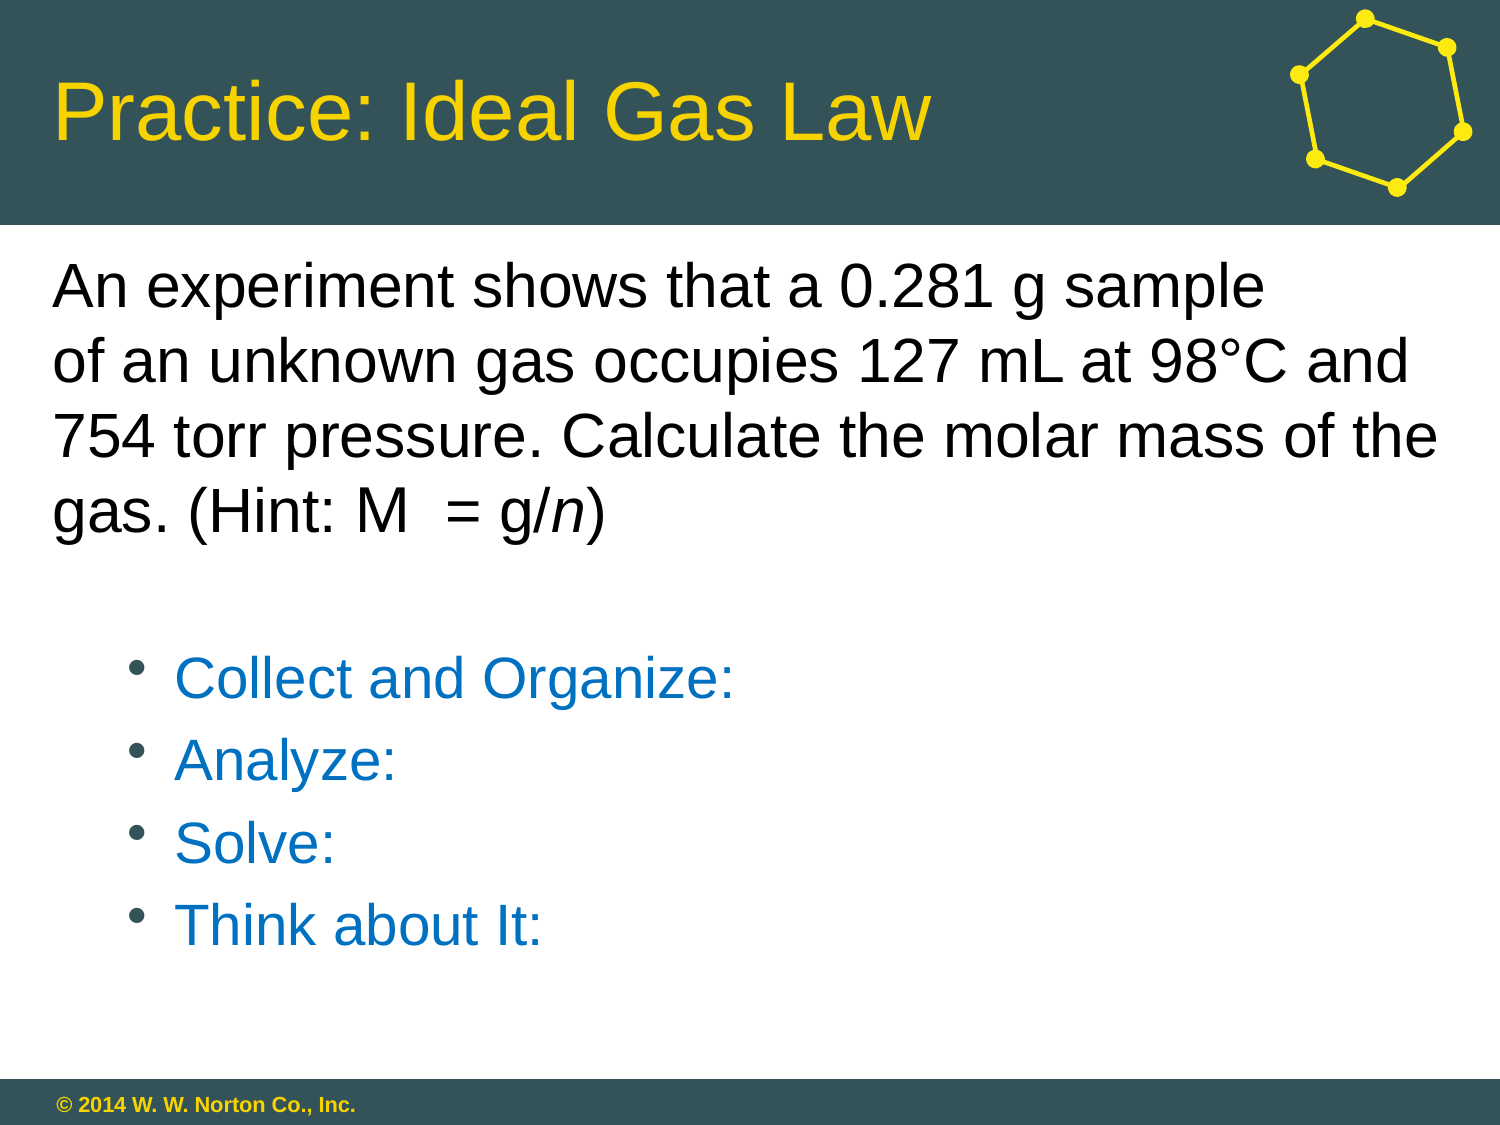

# Practice: Ideal Gas Law
An experiment shows that a 0.281 g sample
of an unknown gas occupies 127 mL at 98°C and 754 torr pressure. Calculate the molar mass of the gas. (Hint: M = g/n)
Collect and Organize:
Analyze:
Solve:
Think about It: